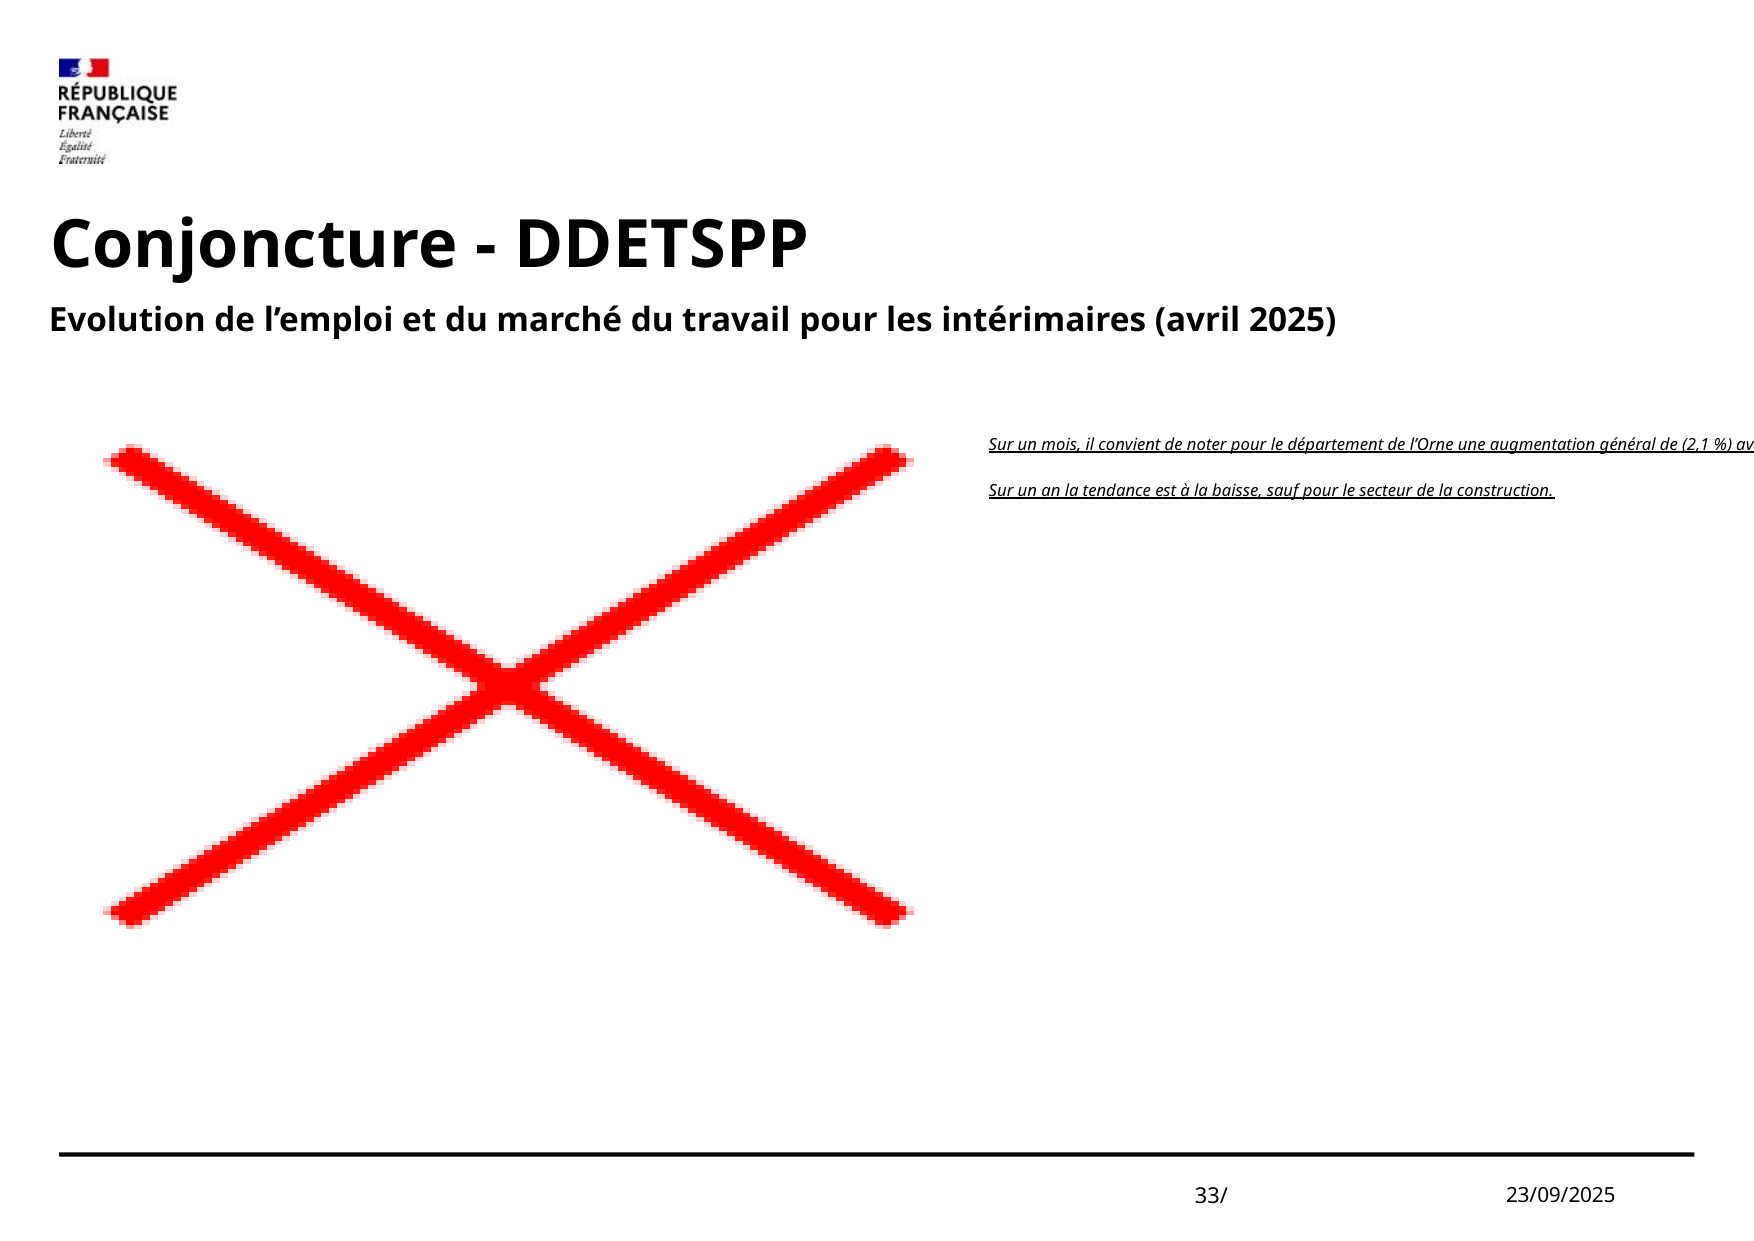

# Conjoncture - DDETSPP
Evolution de l’emploi et du marché du travail pour les intérimaires (avril 2025)
Sur un mois, il convient de noter pour le département de l’Orne une augmentation général de (2,1 %) avec une forte hausse du secteur tertiaire (8,6%) et une légère diminution du secteur de l’industrie (-0,4%).
Sur un an la tendance est à la baisse, sauf pour le secteur de la construction.